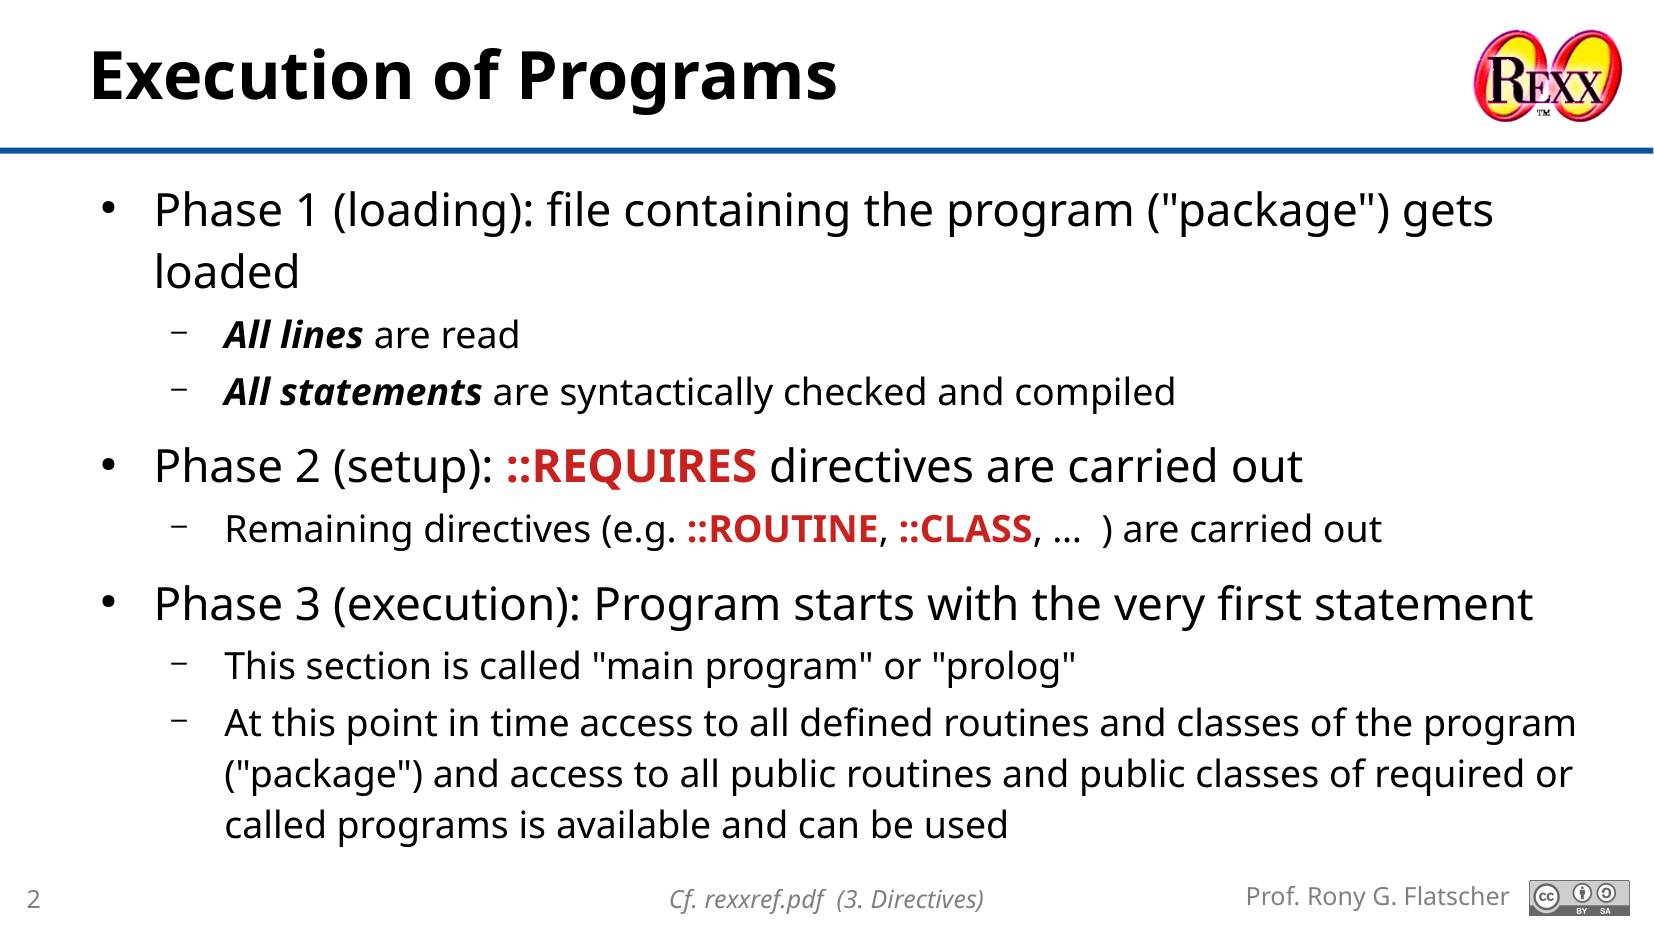

# Execution of Programs
Phase 1 (loading): file containing the program ("package") gets loaded
All lines are read
All statements are syntactically checked and compiled
Phase 2 (setup): ::REQUIRES directives are carried out
Remaining directives (e.g. ::ROUTINE, ::CLASS, … ) are carried out
Phase 3 (execution): Program starts with the very first statement
This section is called "main program" or "prolog"
At this point in time access to all defined routines and classes of the program ("package") and access to all public routines and public classes of required or called programs is available and can be used
Cf. rexxref.pdf (3. Directives)